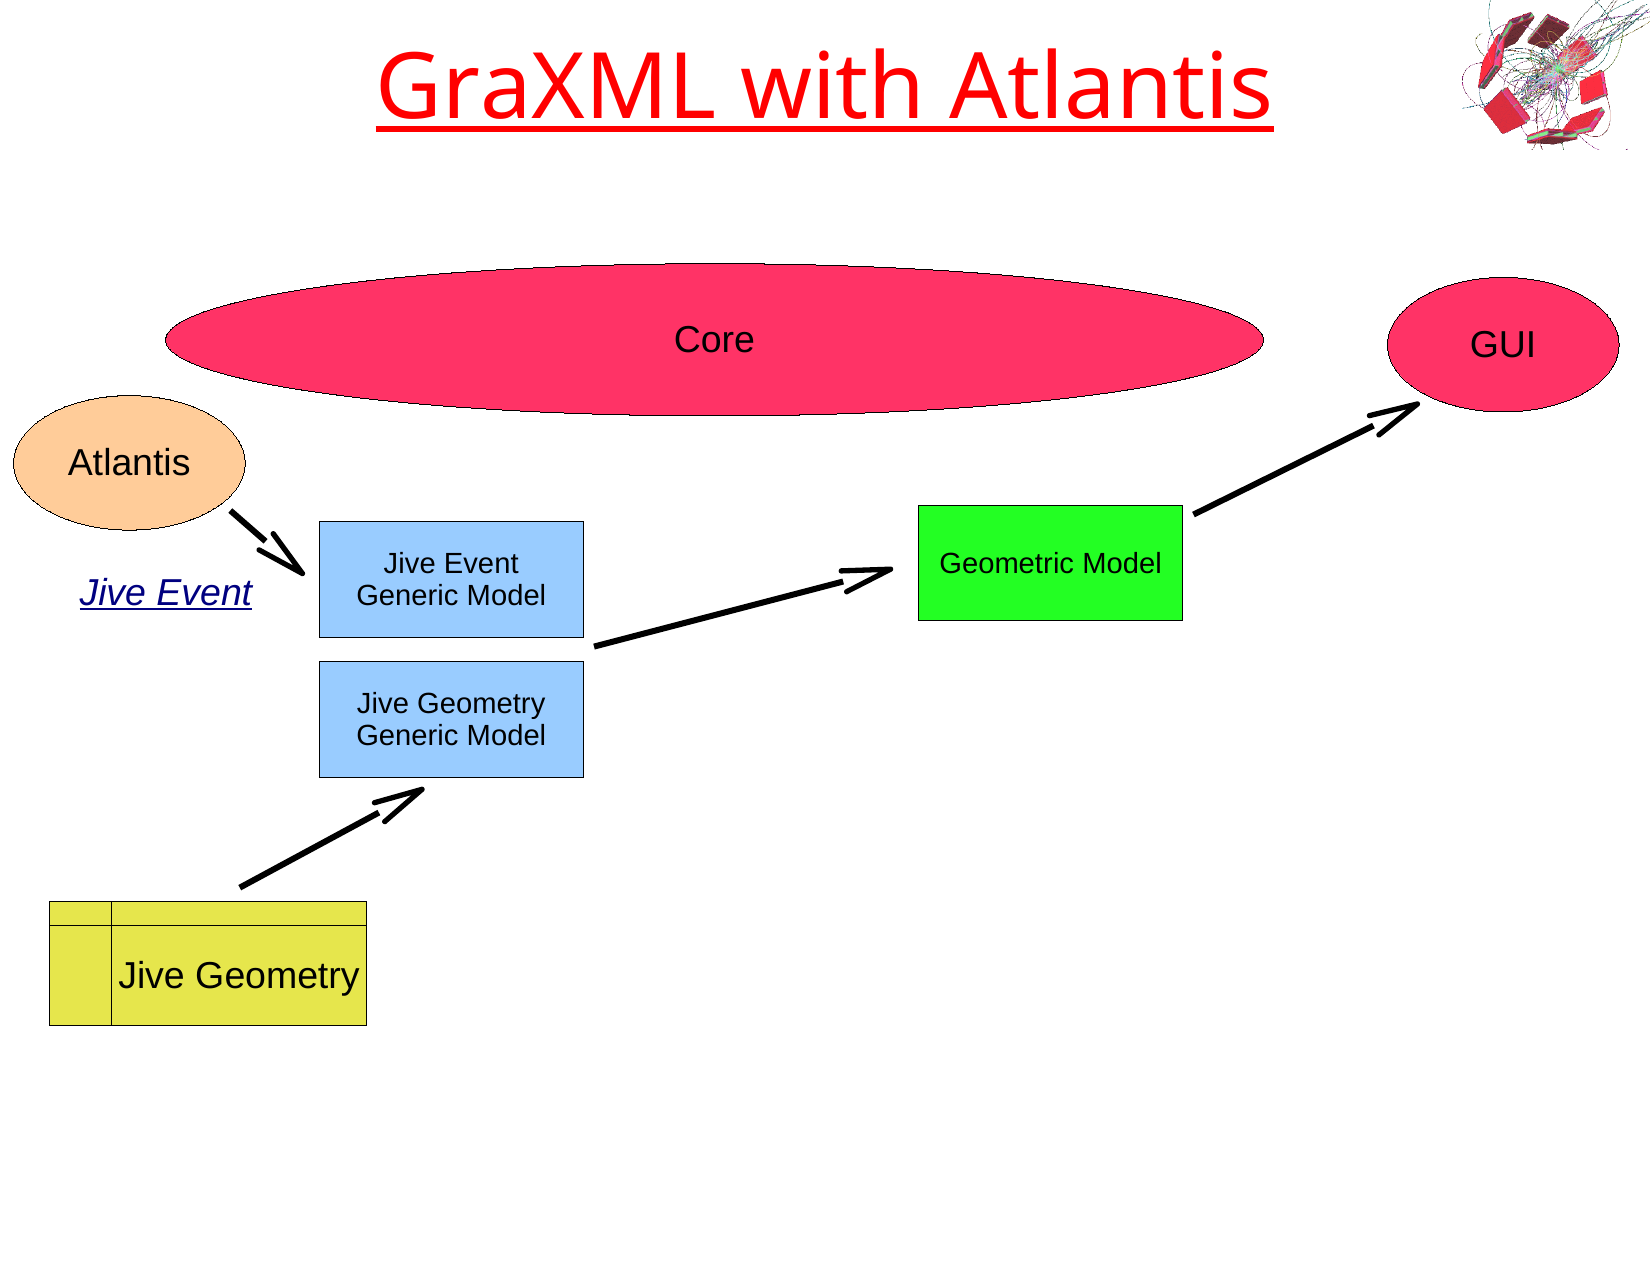

# GraXML with Atlantis
Core
GUI
Atlantis
Geometric Model
Jive Event
Generic Model
Jive Event
Jive Geometry
Generic Model
Jive Geometry